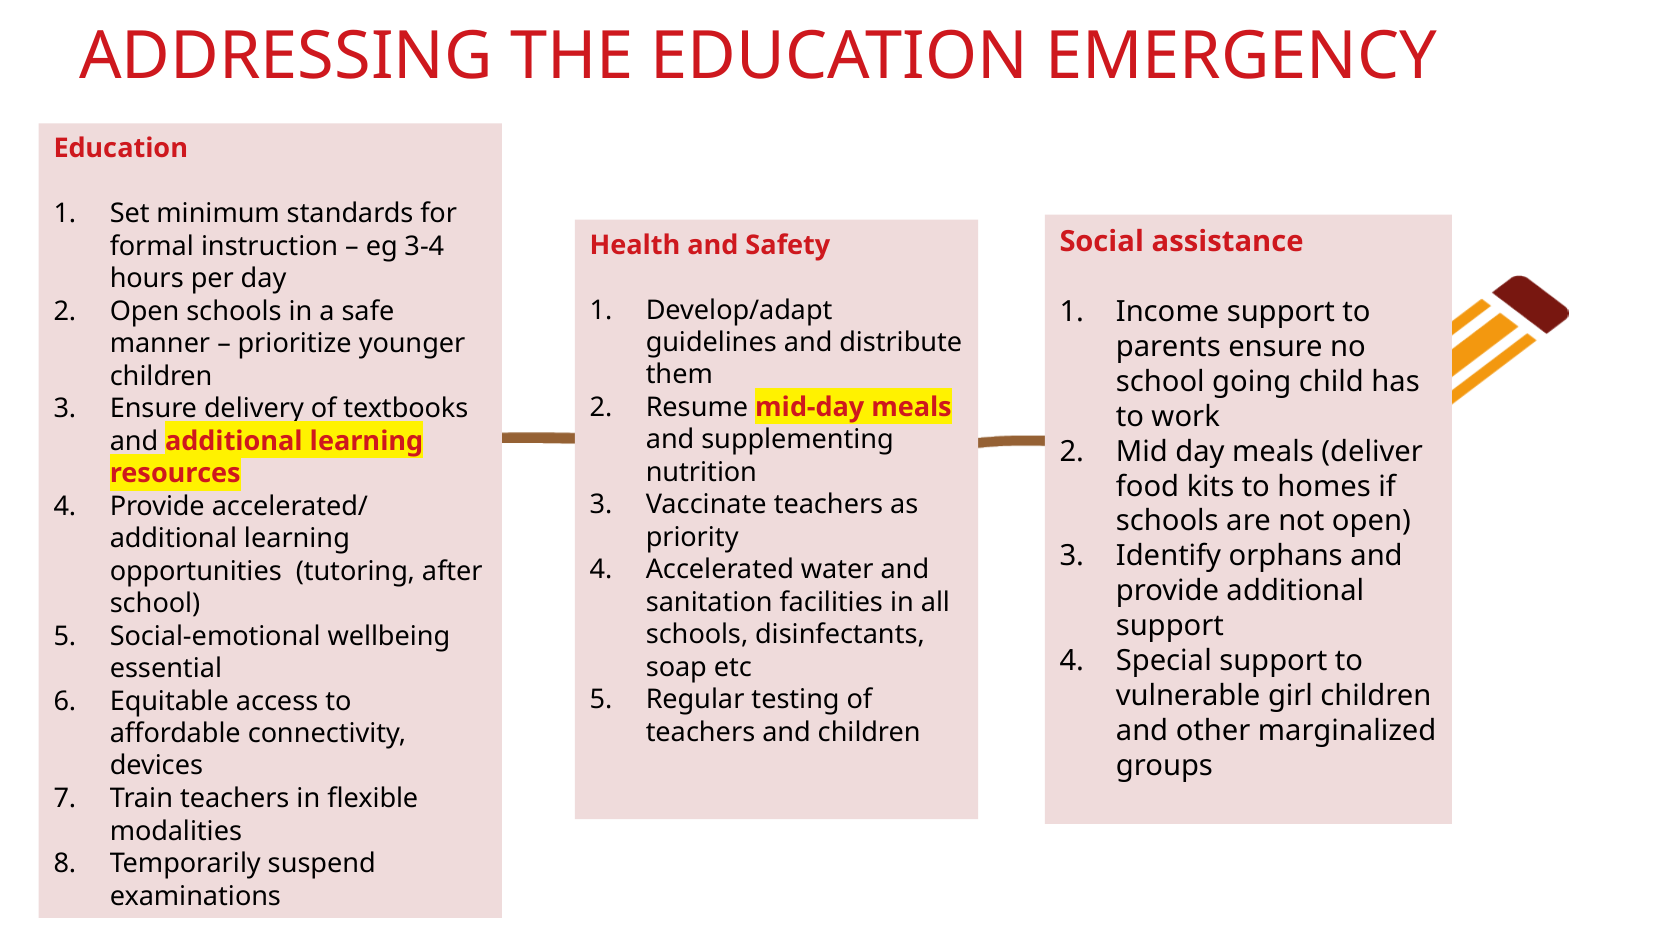

ADDRESSING THE EDUCATION EMERGENCY
Education
Set minimum standards for formal instruction – eg 3-4 hours per day
Open schools in a safe manner – prioritize younger children
Ensure delivery of textbooks and additional learning resources
Provide accelerated/ additional learning opportunities (tutoring, after school)
Social-emotional wellbeing essential
Equitable access to affordable connectivity, devices
Train teachers in flexible modalities
Temporarily suspend examinations
Social assistance
Income support to parents ensure no school going child has to work
Mid day meals (deliver food kits to homes if schools are not open)
Identify orphans and provide additional support
Special support to vulnerable girl children and other marginalized groups
Health and Safety
Develop/adapt guidelines and distribute them
Resume mid-day meals and supplementing nutrition
Vaccinate teachers as priority
Accelerated water and sanitation facilities in all schools, disinfectants, soap etc
Regular testing of teachers and children